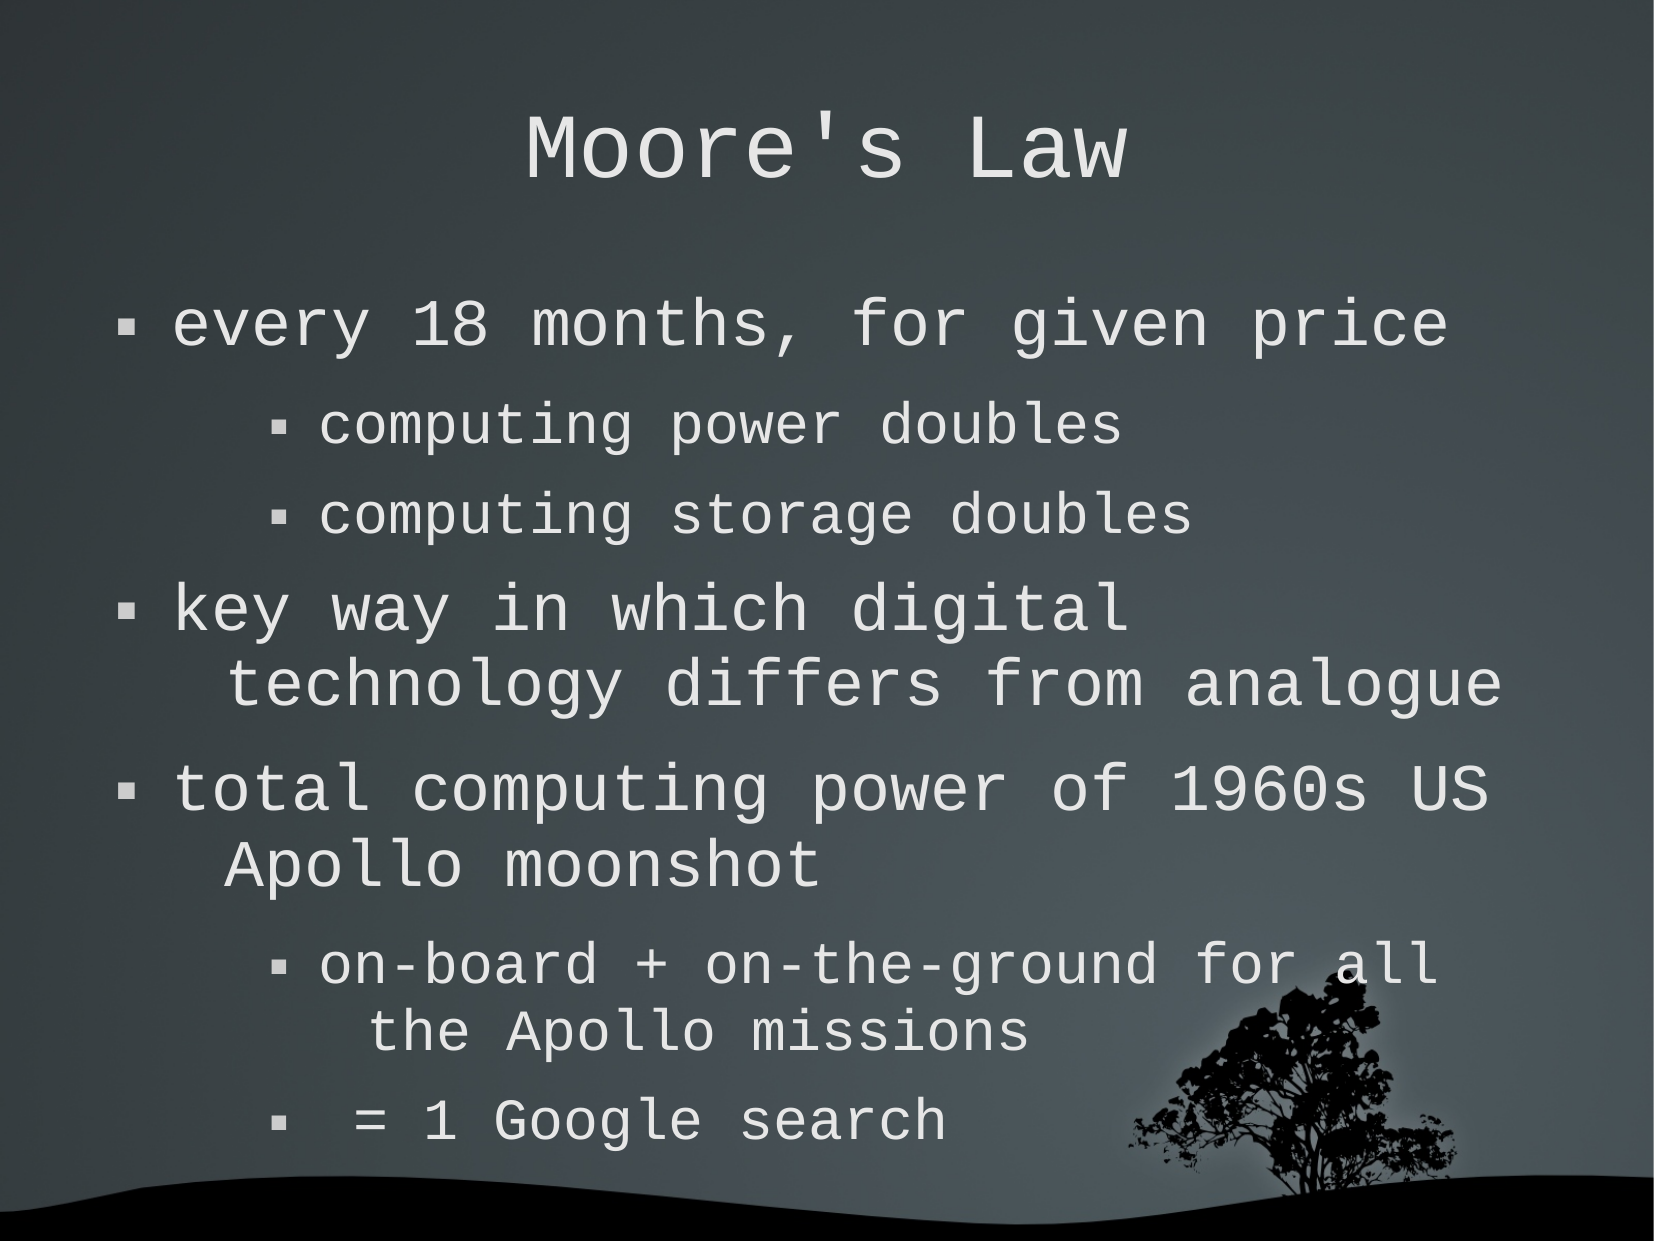

# Moore's Law
every 18 months, for given price
computing power doubles
computing storage doubles
key way in which digital technology differs from analogue
total computing power of 1960s US Apollo moonshot
on-board + on-the-ground for all the Apollo missions
 = 1 Google search